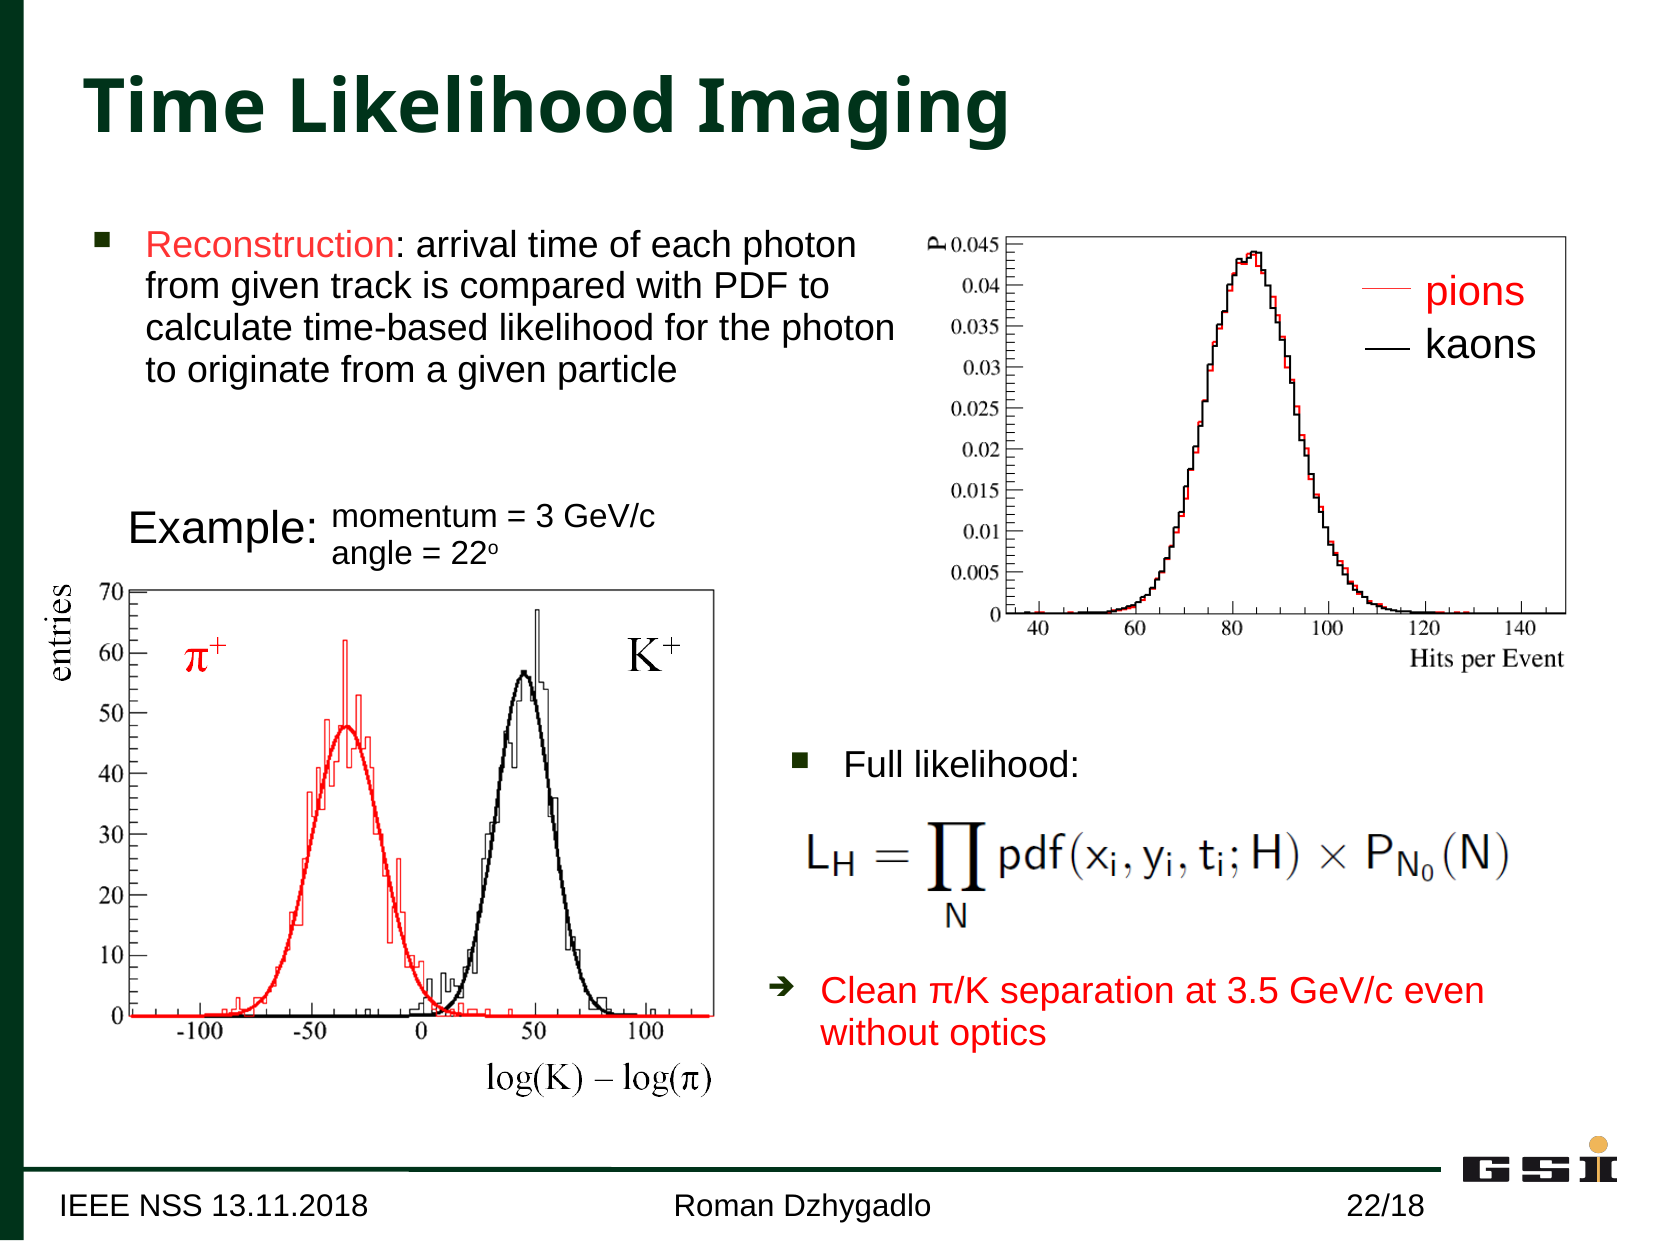

# Time Likelihood Imaging
Reconstruction: arrival time of each photon from given track is compared with PDF to calculate time-based likelihood for the photon to originate from a given particle
pions
kaons
Example:
momentum = 3 GeV/c
angle = 22o
Full likelihood:
Clean π/K separation at 3.5 GeV/c even without optics
IEEE NSS 13.11.2018 Roman Dzhygadlo
22